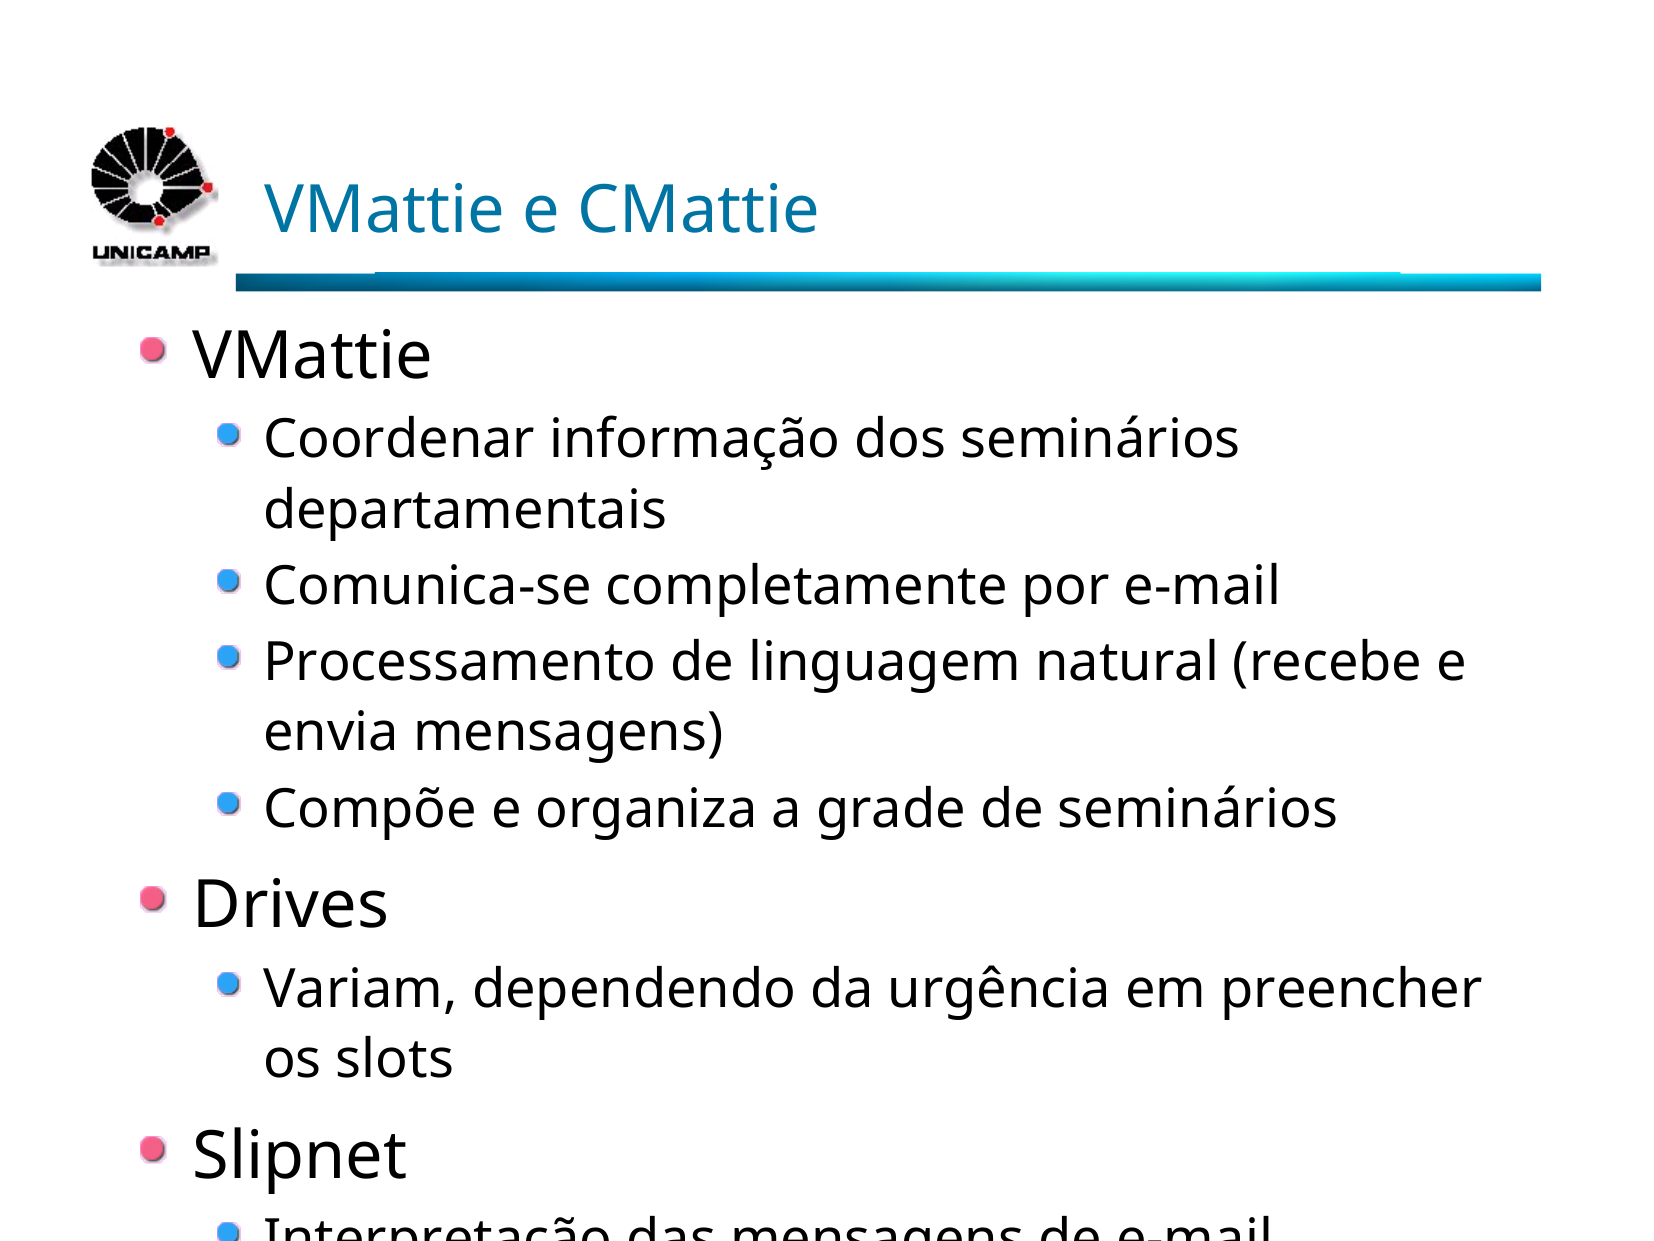

# VMattie e CMattie
VMattie
Coordenar informação dos seminários departamentais
Comunica-se completamente por e-mail
Processamento de linguagem natural (recebe e envia mensagens)
Compõe e organiza a grade de seminários
Drives
Variam, dependendo da urgência em preencher os slots
Slipnet
Interpretação das mensagens de e-mail